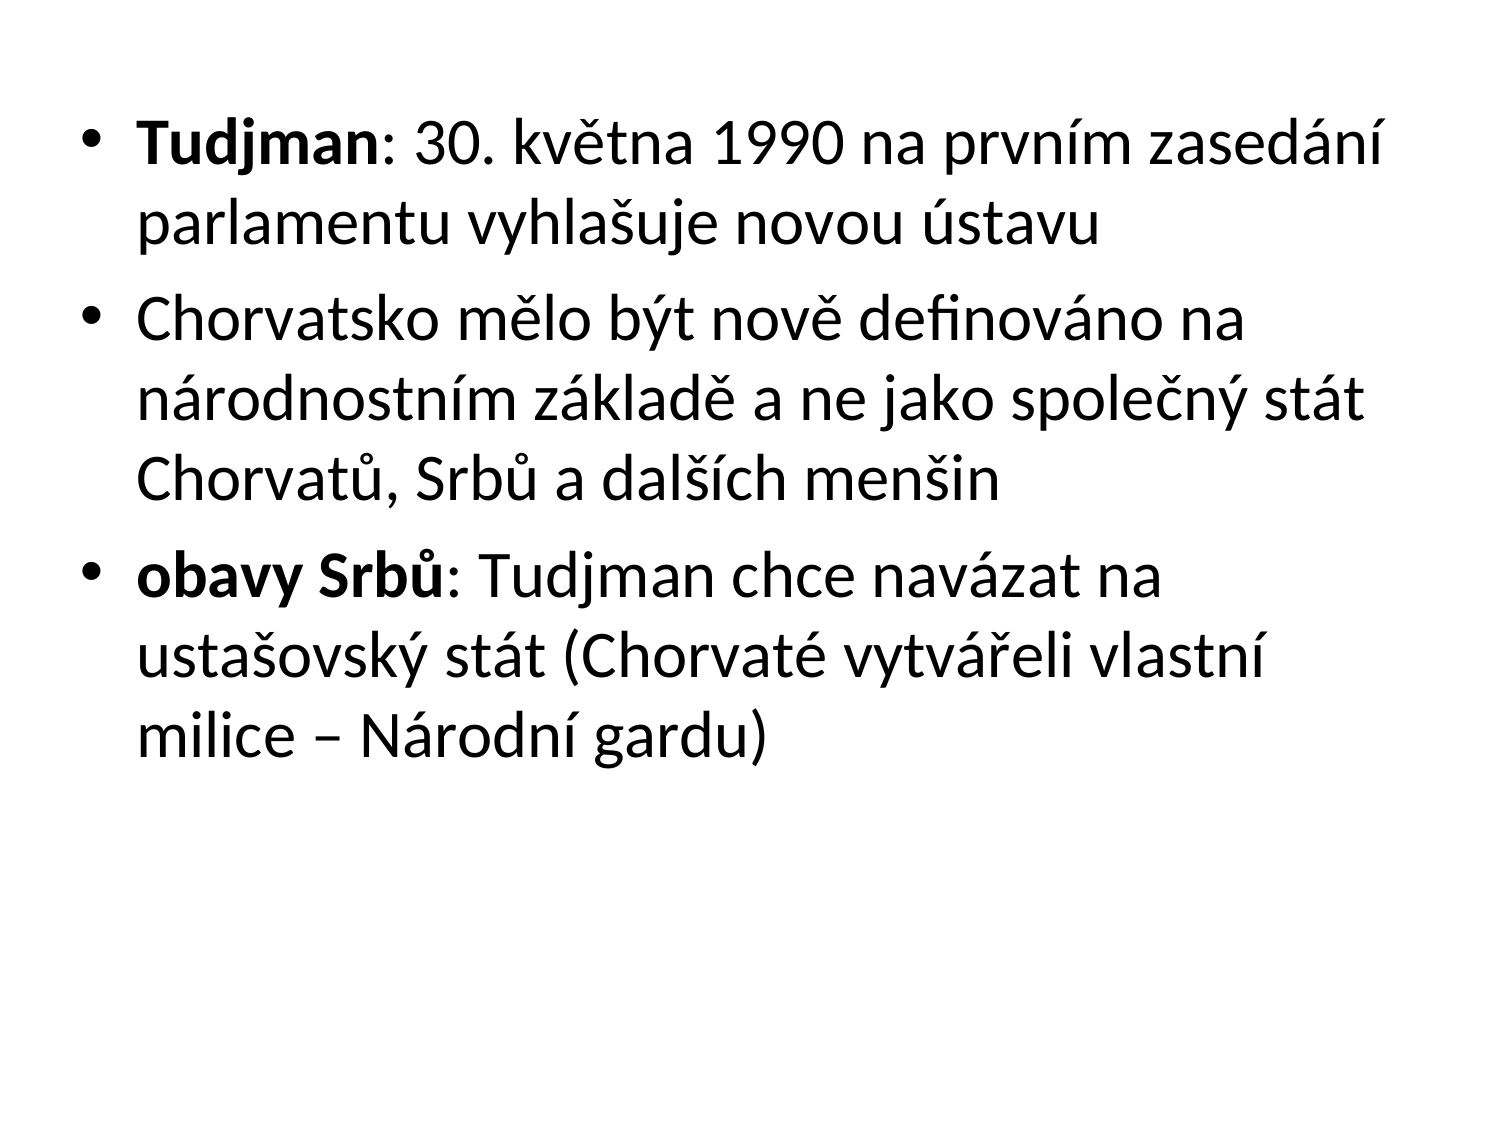

# Tudjman: 30. května 1990 na prvním zasedání parlamentu vyhlašuje novou ústavu
Chorvatsko mělo být nově definováno na národnostním základě a ne jako společný stát Chorvatů, Srbů a dalších menšin
obavy Srbů: Tudjman chce navázat na ustašovský stát (Chorvaté vytvářeli vlastní milice – Národní gardu)